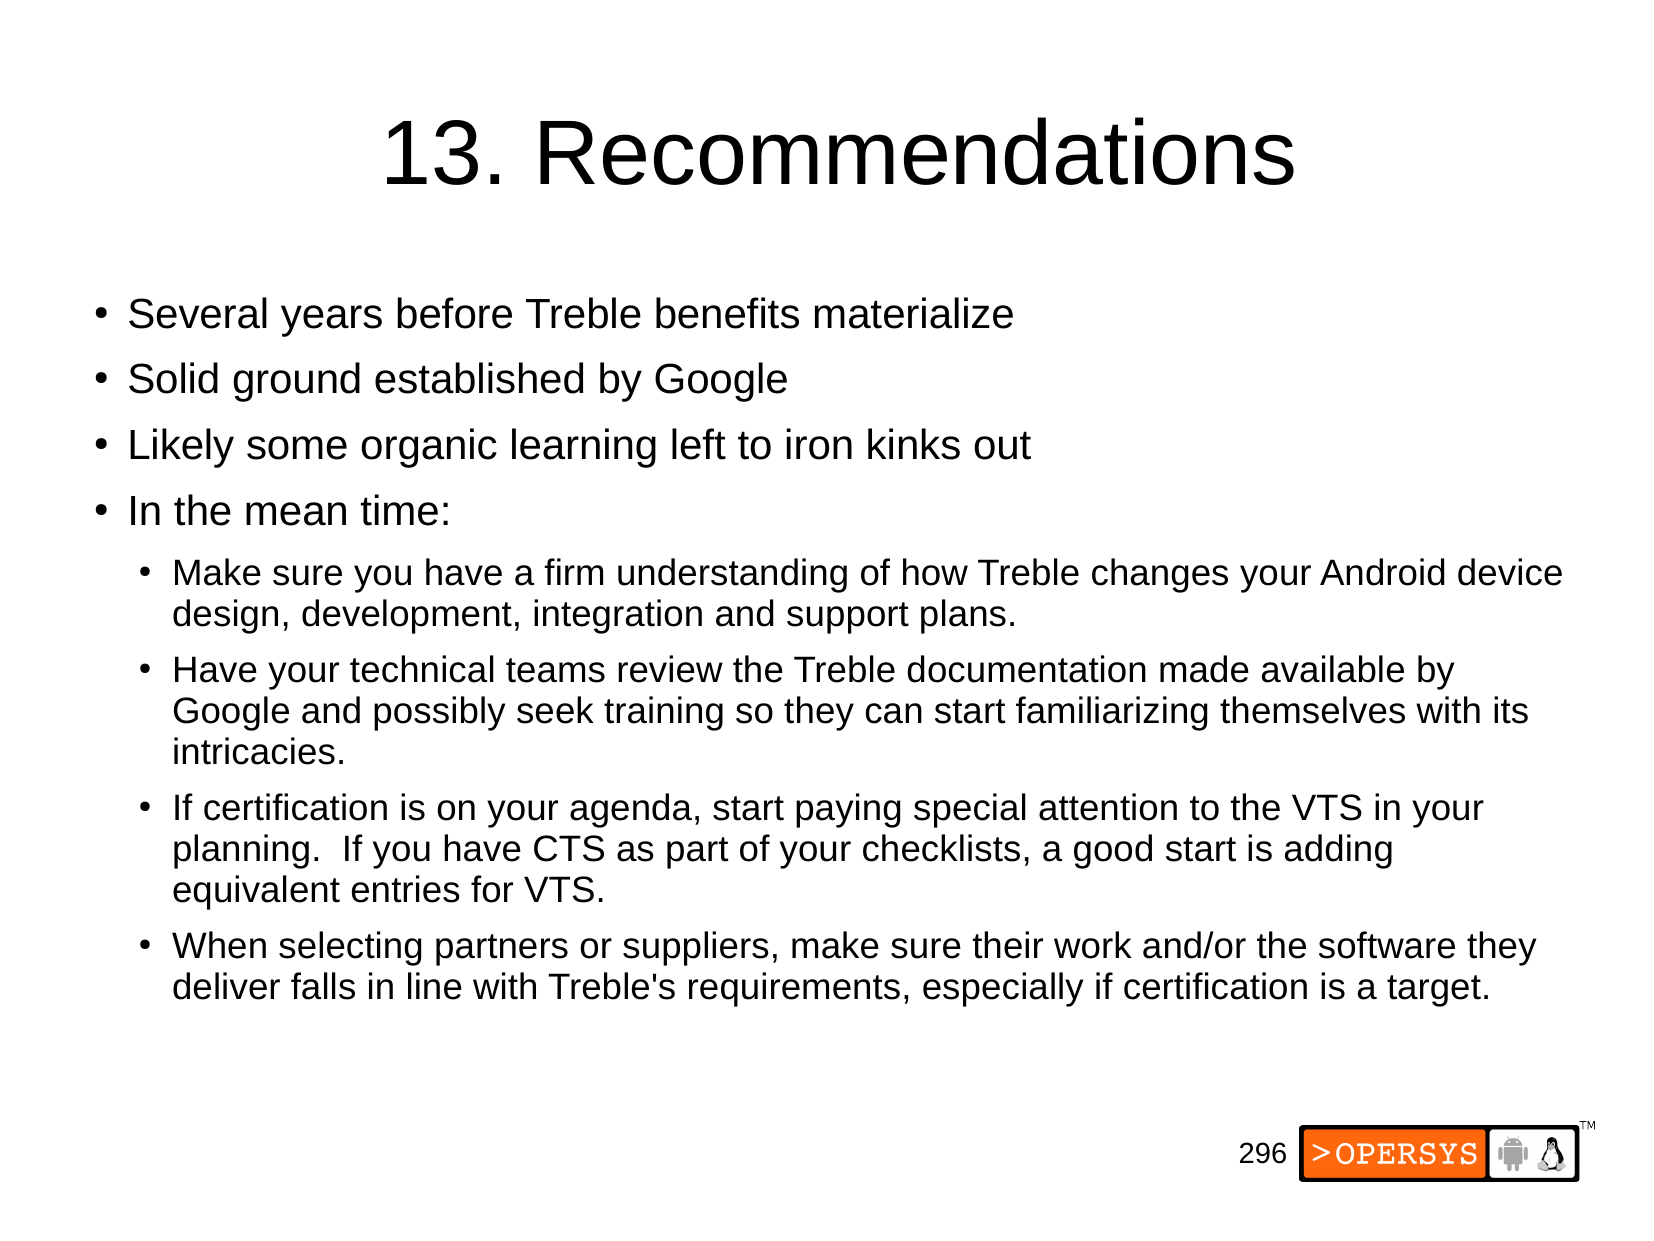

# 13. Recommendations
Several years before Treble benefits materialize
Solid ground established by Google
Likely some organic learning left to iron kinks out
In the mean time:
Make sure you have a firm understanding of how Treble changes your Android device design, development, integration and support plans.
Have your technical teams review the Treble documentation made available by Google and possibly seek training so they can start familiarizing themselves with its intricacies.
If certification is on your agenda, start paying special attention to the VTS in your planning. If you have CTS as part of your checklists, a good start is adding equivalent entries for VTS.
When selecting partners or suppliers, make sure their work and/or the software they deliver falls in line with Treble's requirements, especially if certification is a target.